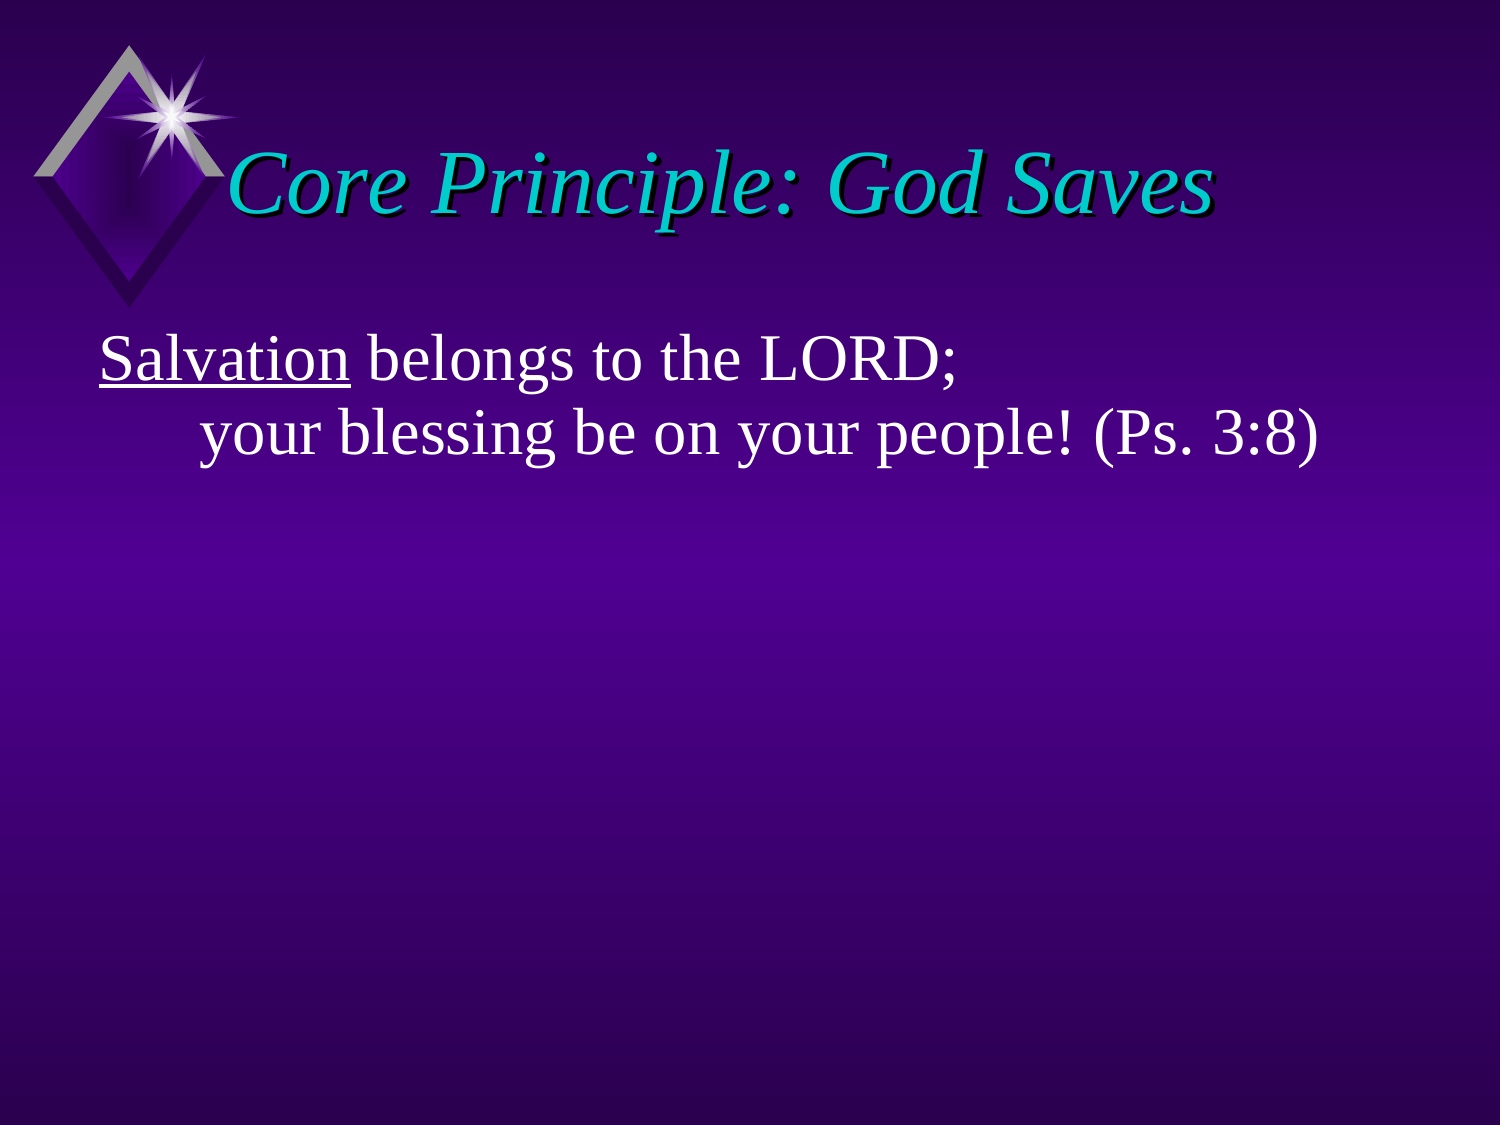

# Core Principle: God Saves
Salvation belongs to the LORD;
 your blessing be on your people! (Ps. 3:8)